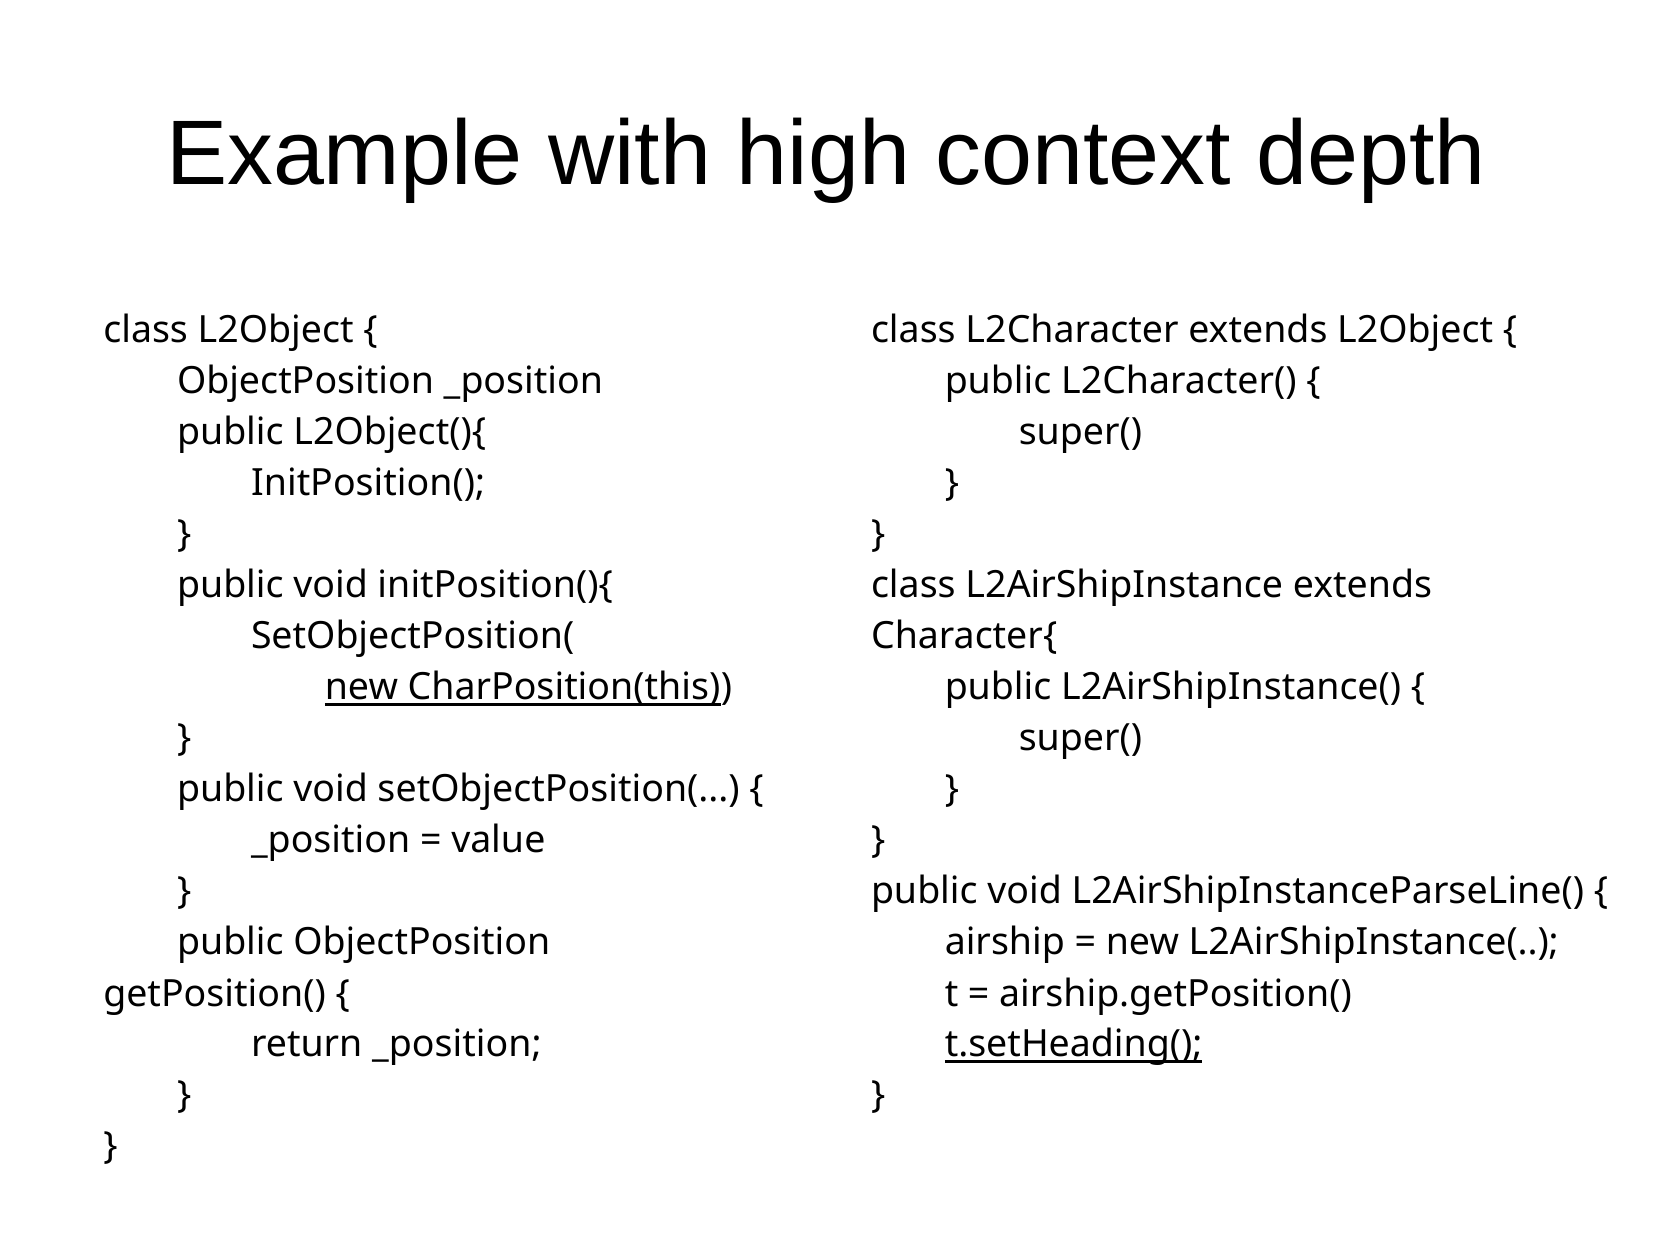

# Example with high context depth
class L2Object {
	ObjectPosition _position
	public L2Object(){
		InitPosition();
	}
	public void initPosition(){
		SetObjectPosition(
			new CharPosition(this))
	}
	public void setObjectPosition(...) {
		_position = value
	}
	public ObjectPosition getPosition() {
		return _position;
	}
}
class L2Character extends L2Object {
	public L2Character() {
		super()
	}
}
class L2AirShipInstance extends Character{
	public L2AirShipInstance() {
		super()
	}
}
public void L2AirShipInstanceParseLine() {
	airship = new L2AirShipInstance(..);
	t = airship.getPosition()
	t.setHeading();
}